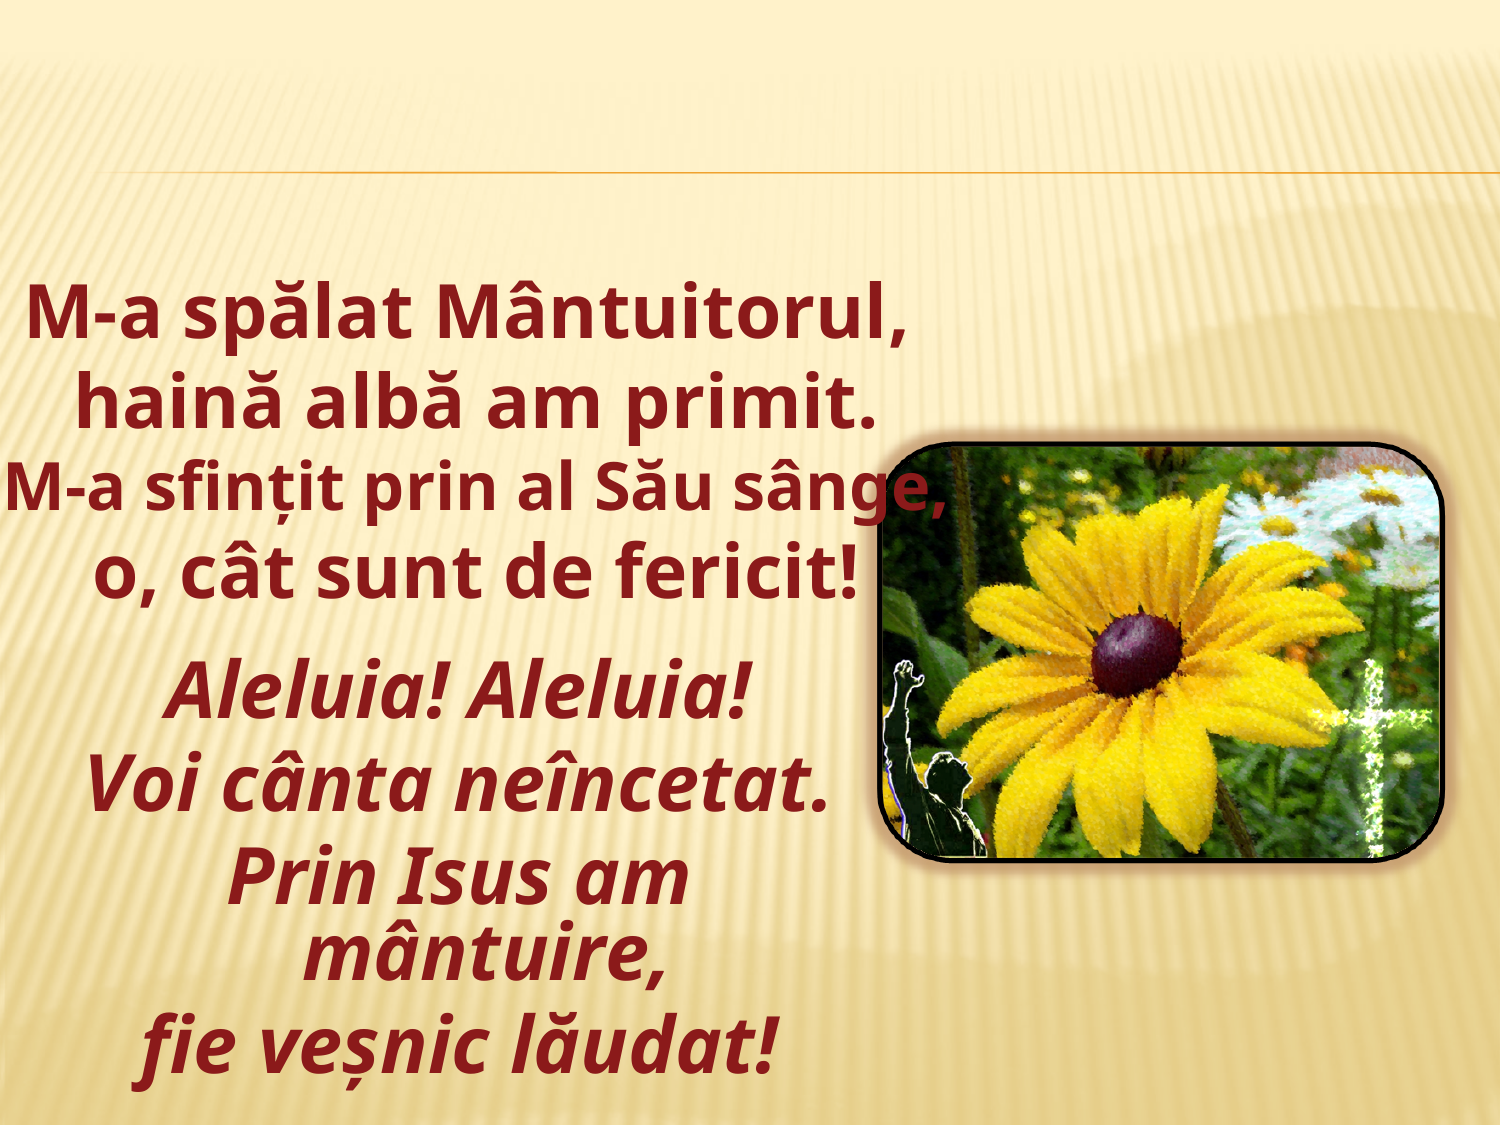

M-a spălat Mântuitorul,
haină albă am primit.
M-a sfinţit prin al Său sânge,
o, cât sunt de fericit!
#
Aleluia! Aleluia!
Voi cânta neîncetat.
Prin Isus am mântuire,
fie veşnic lăudat!